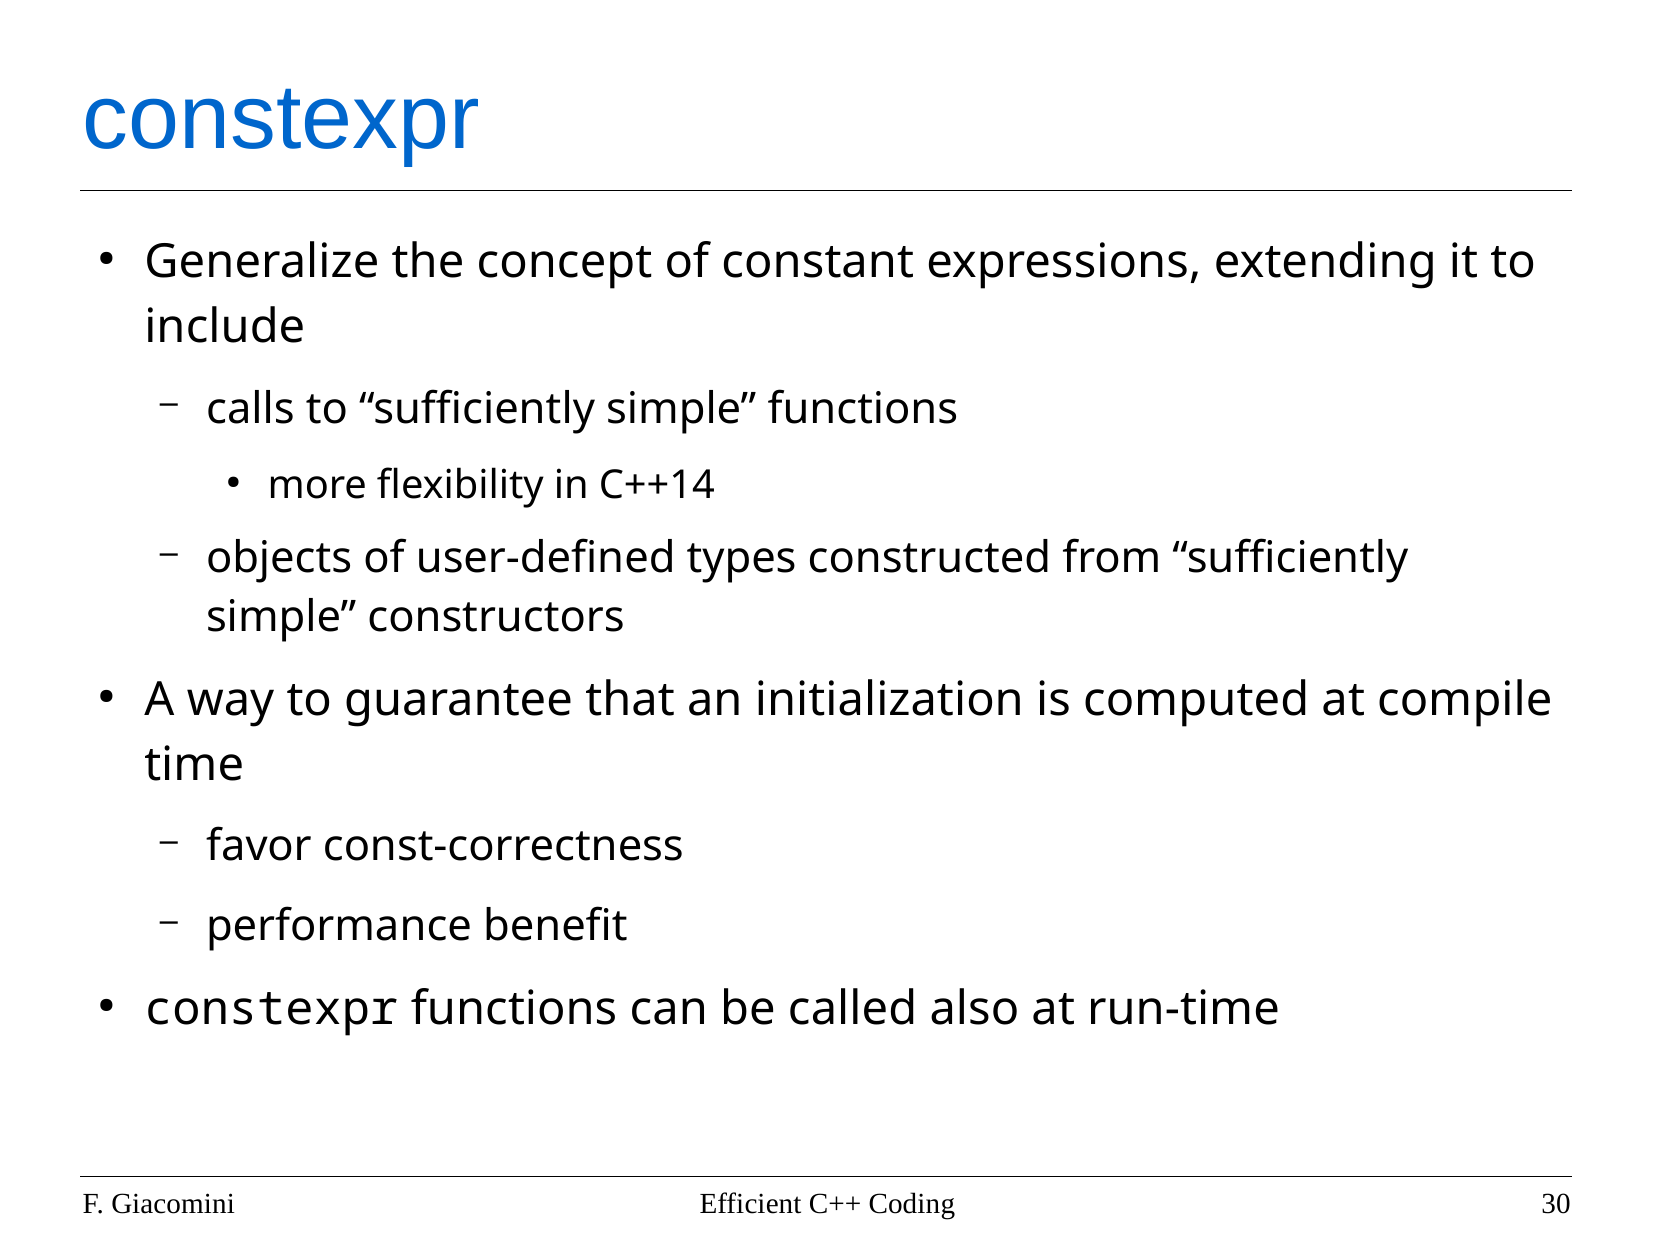

# constexpr
Generalize the concept of constant expressions, extending it to include
calls to “sufficiently simple” functions
more flexibility in C++14
objects of user-defined types constructed from “sufficiently simple” constructors
A way to guarantee that an initialization is computed at compile time
favor const-correctness
performance benefit
constexpr functions can be called also at run-time
F. Giacomini
Efficient C++ Coding
30